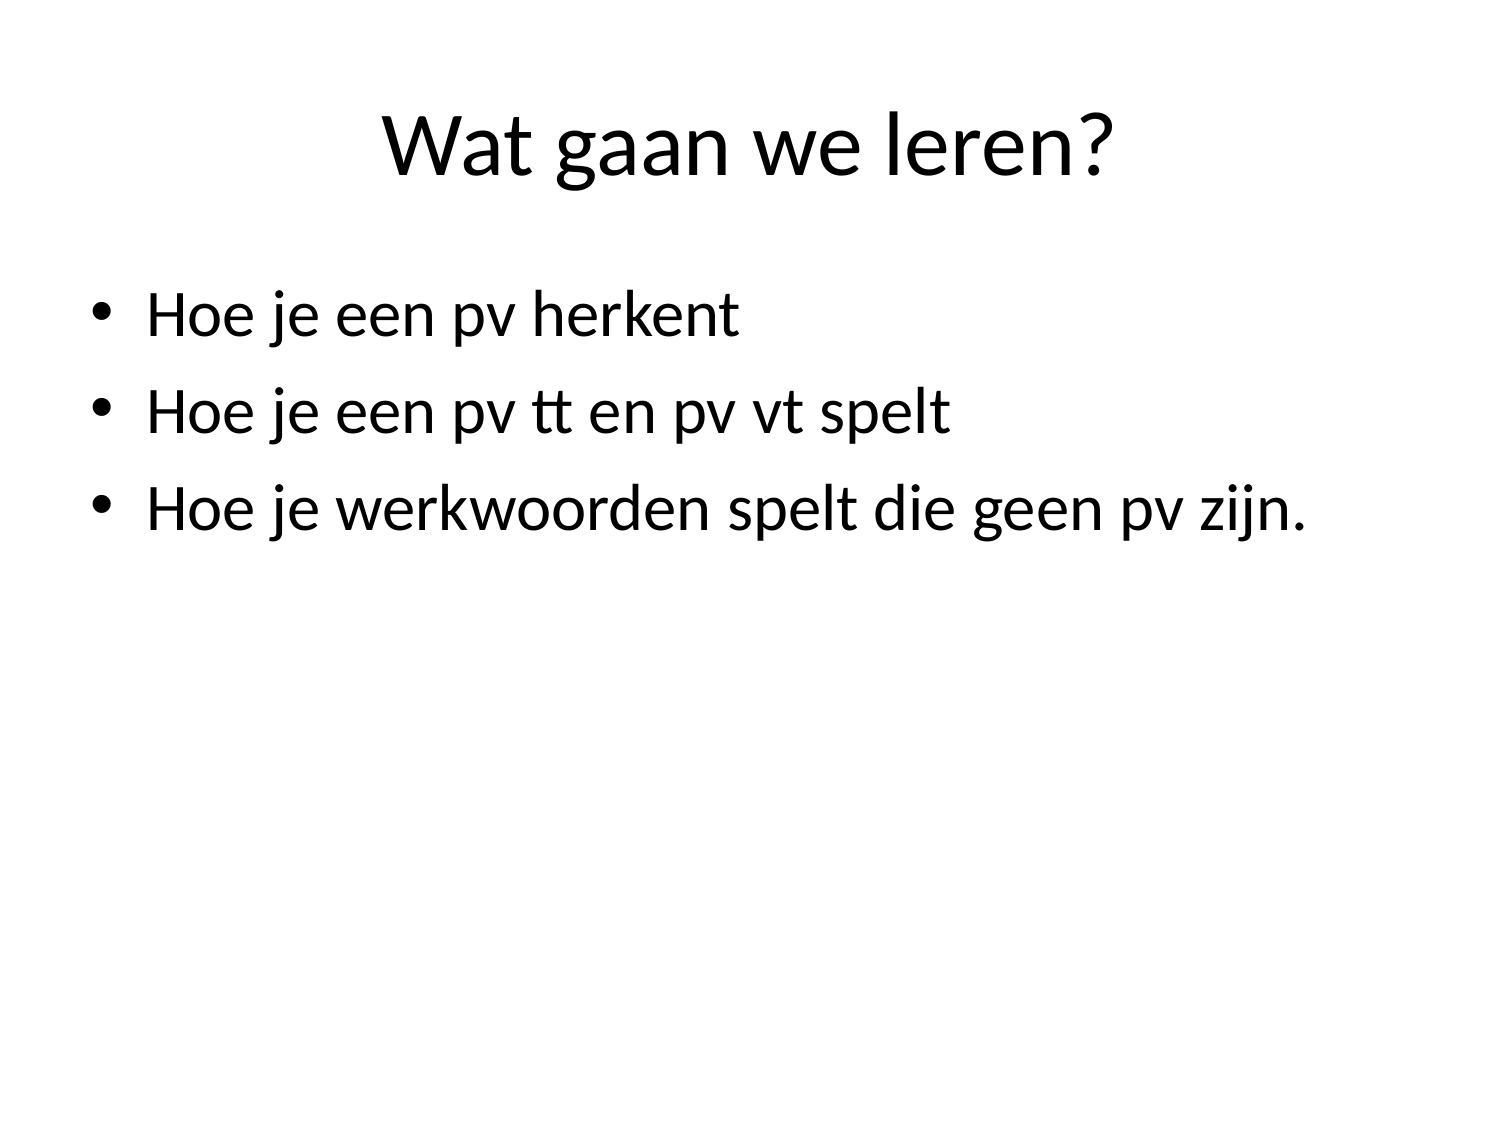

# Wat gaan we leren?
Hoe je een pv herkent
Hoe je een pv tt en pv vt spelt
Hoe je werkwoorden spelt die geen pv zijn.